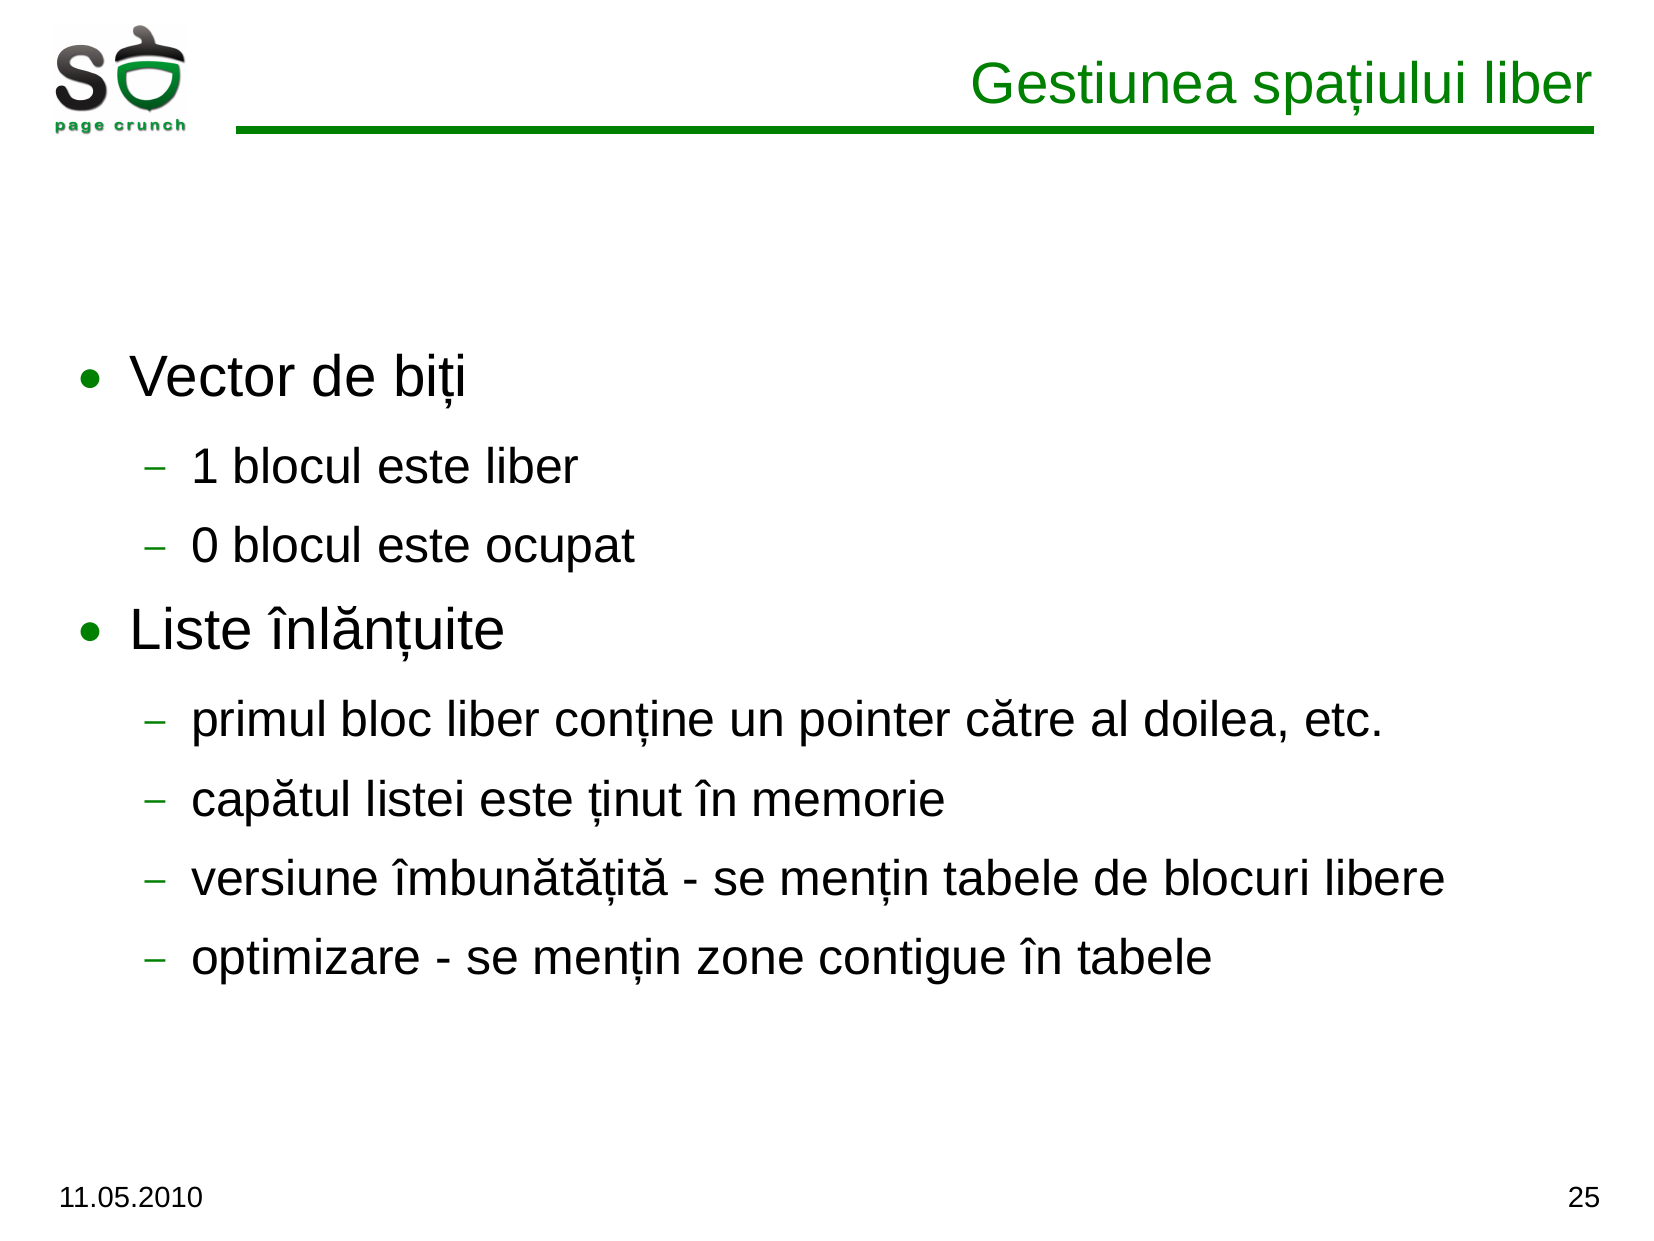

# Gestiunea spațiului liber
Vector de biți
1 blocul este liber
0 blocul este ocupat
Liste înlănțuite
primul bloc liber conține un pointer către al doilea, etc.
capătul listei este ținut în memorie
versiune îmbunătățită - se mențin tabele de blocuri libere
optimizare - se mențin zone contigue în tabele
11.05.2010
25